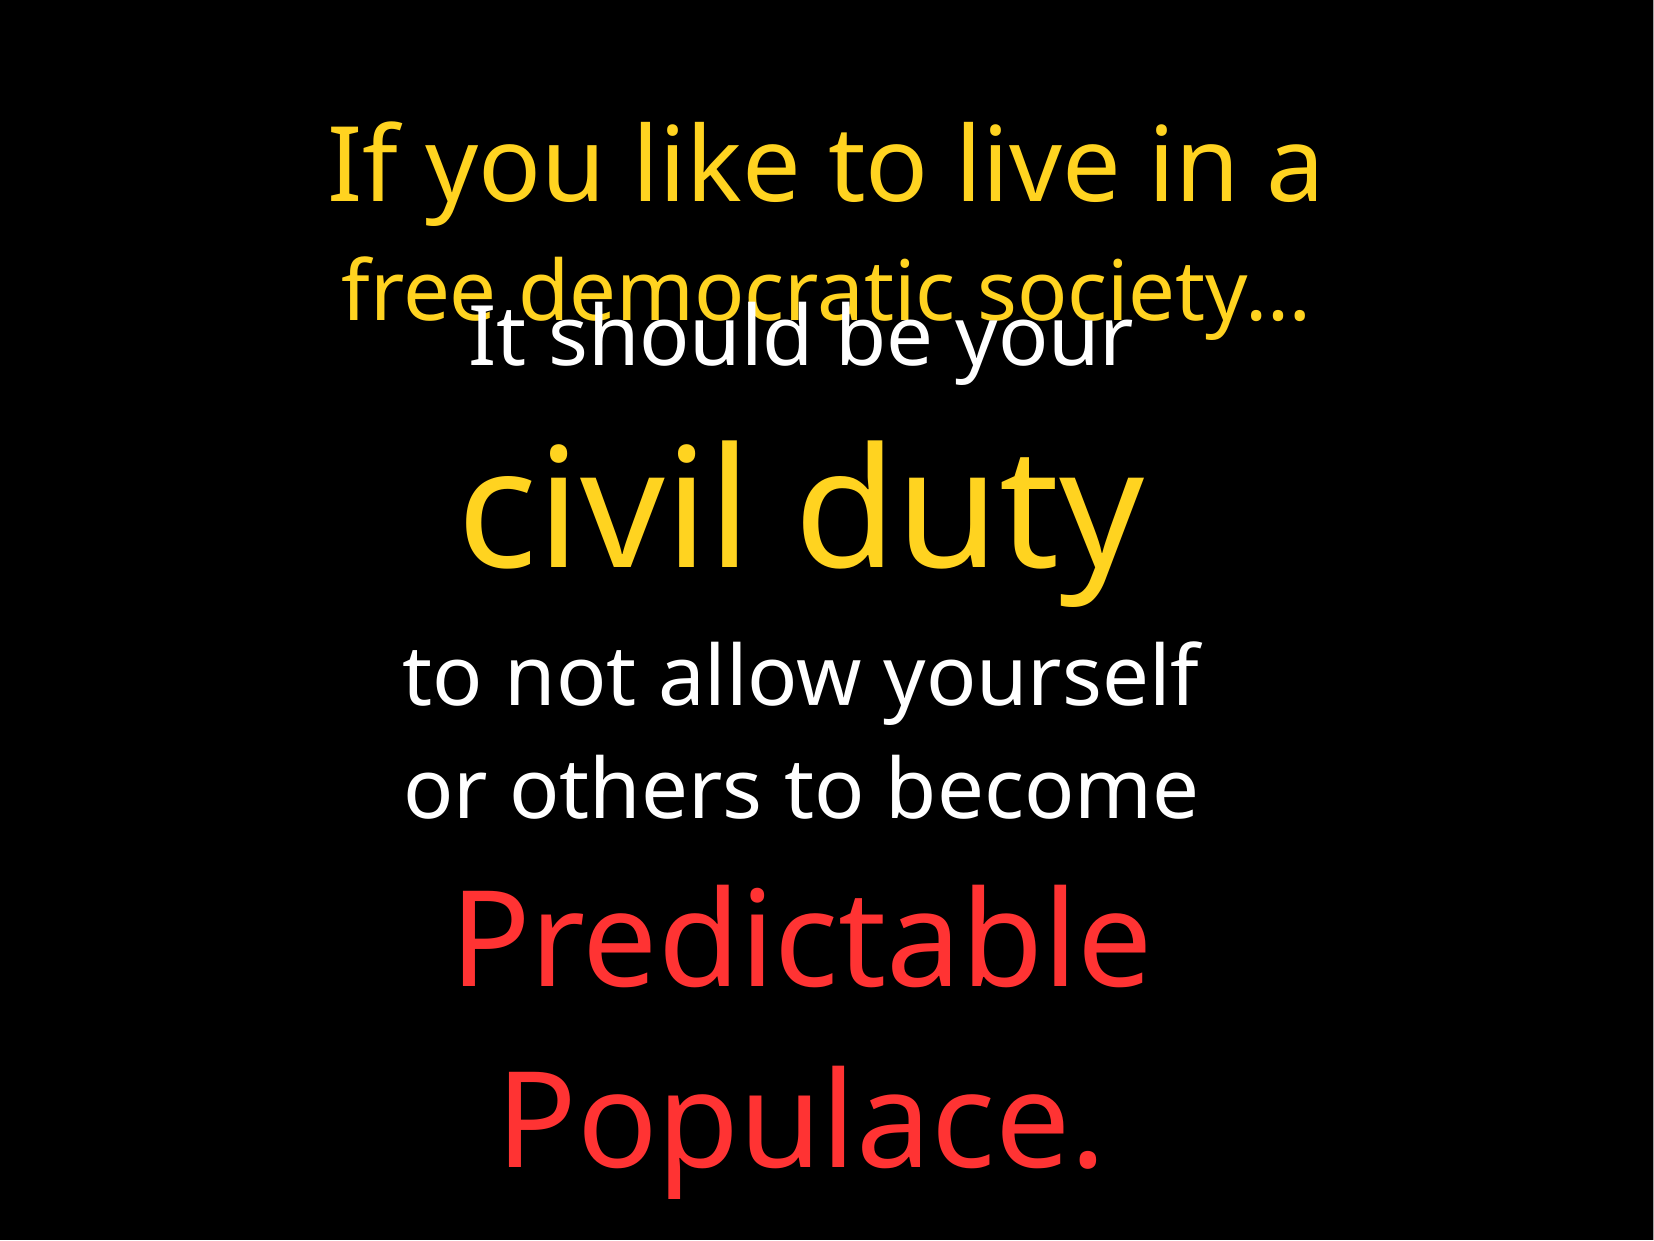

# If you like to live in a free democratic society…
It should be your
civil duty
to not allow yourself
or others to become
Predictable
Populace.